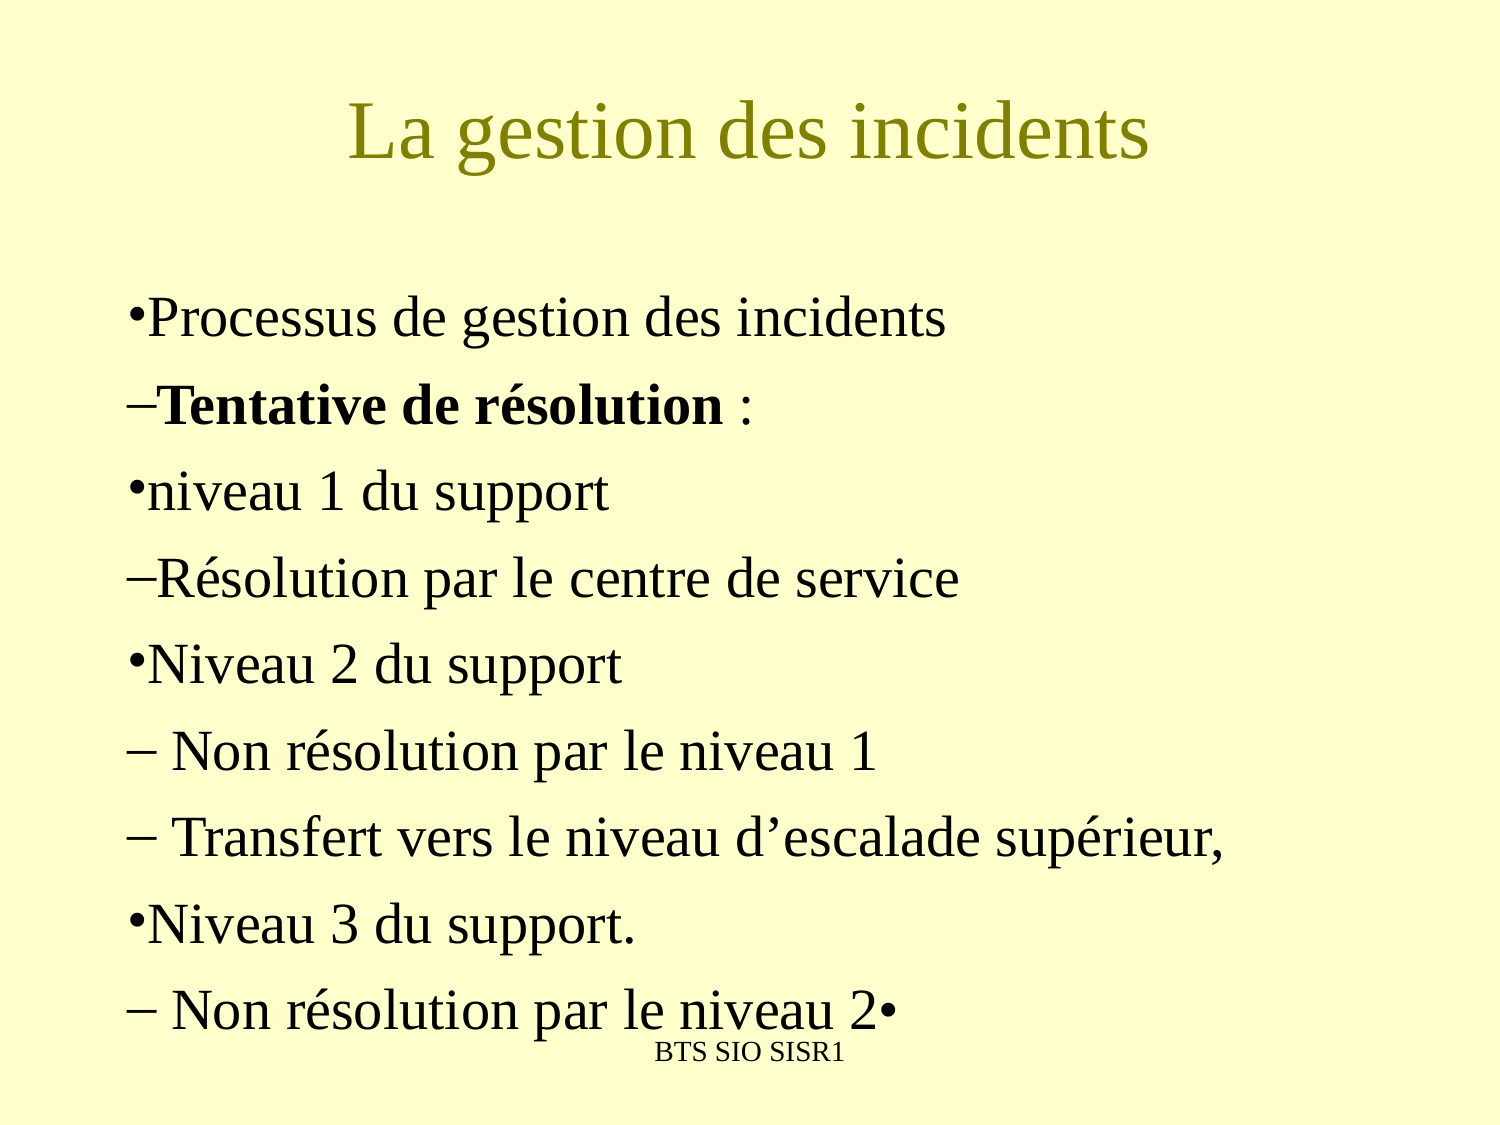

# Processus de gestion des incidents
Tentative de résolution :
niveau 1 du support
Résolution par le centre de service
Niveau 2 du support
 Non résolution par le niveau 1
 Transfert vers le niveau d’escalade supérieur,
Niveau 3 du support.
 Non résolution par le niveau 2•
BTS SIO SISR1